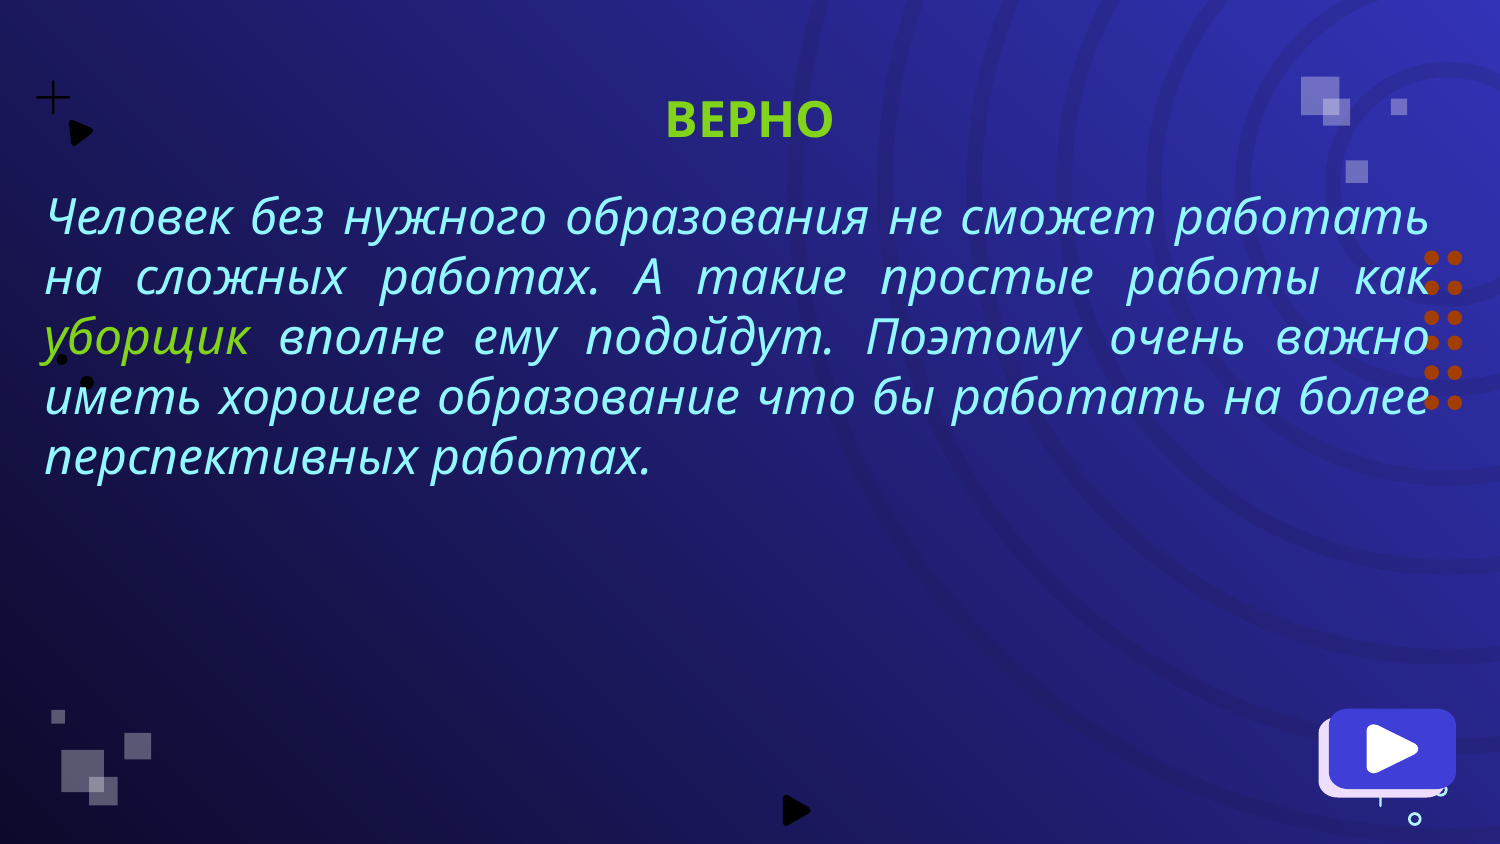

# ВЕРНО
Человек без нужного образования не сможет работать на сложных работах. А такие простые работы как уборщик вполне ему подойдут. Поэтому очень важно иметь хорошее образование что бы работать на более перспективных работах.